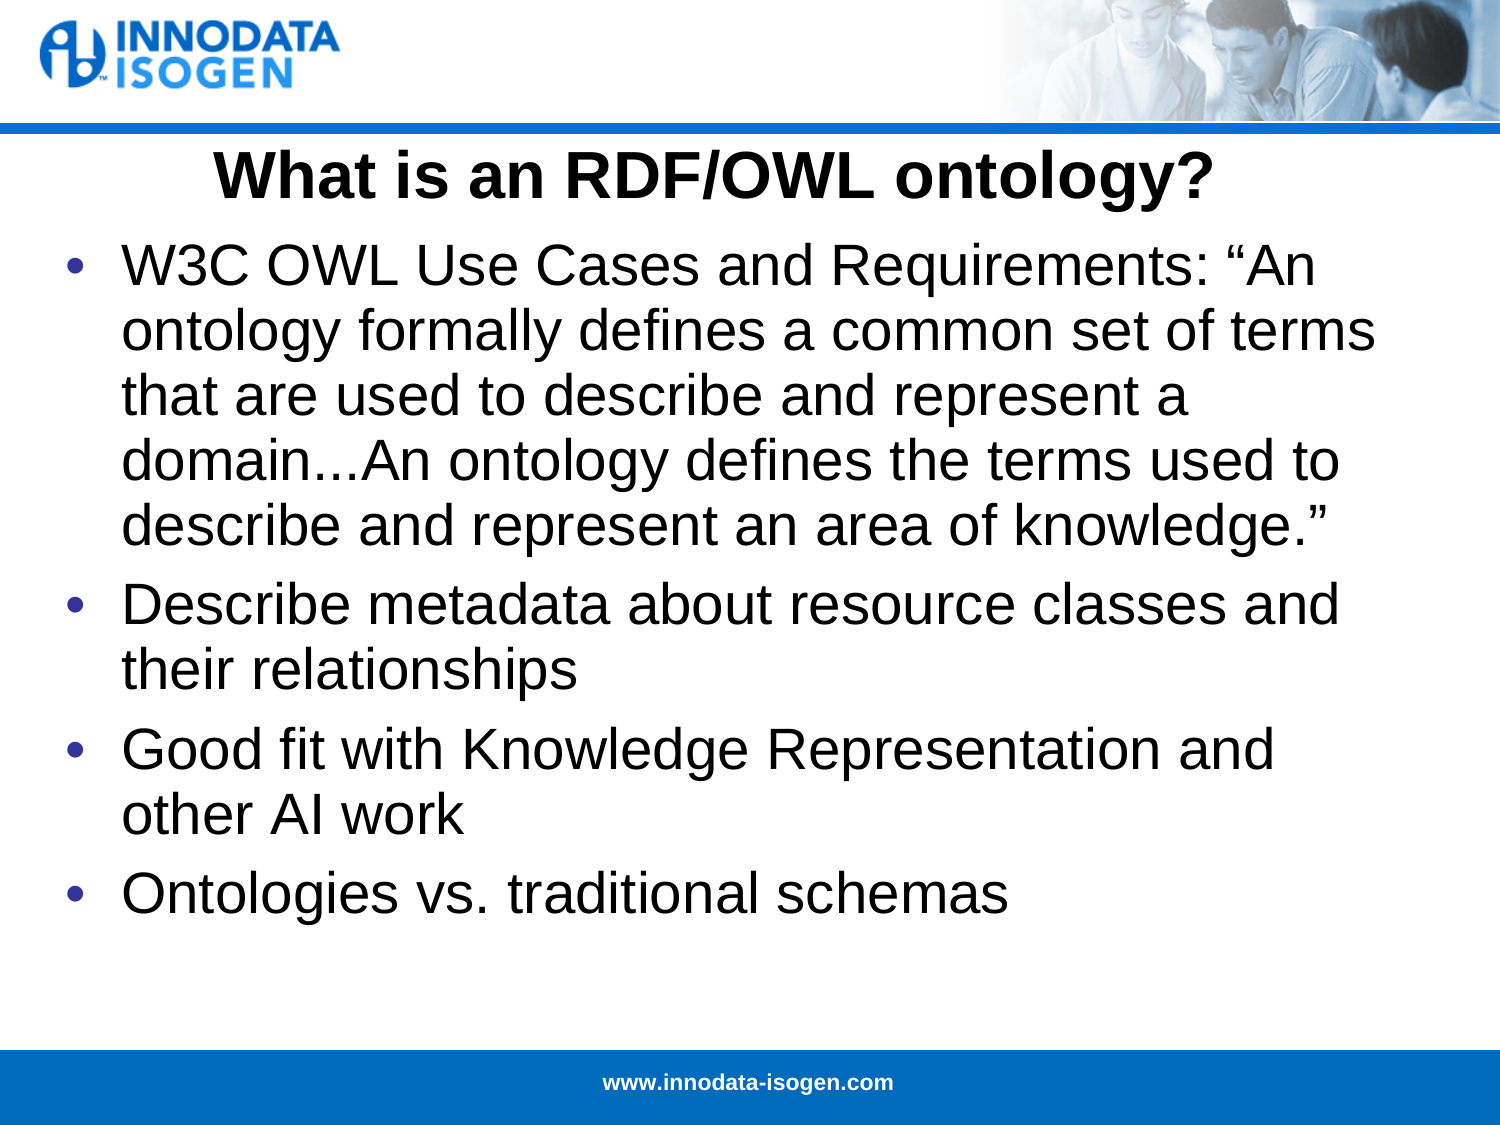

# What is an RDF/OWL ontology?
W3C OWL Use Cases and Requirements: “An ontology formally defines a common set of terms that are used to describe and represent a domain...An ontology defines the terms used to describe and represent an area of knowledge.”
Describe metadata about resource classes and their relationships
Good fit with Knowledge Representation and other AI work
Ontologies vs. traditional schemas
42